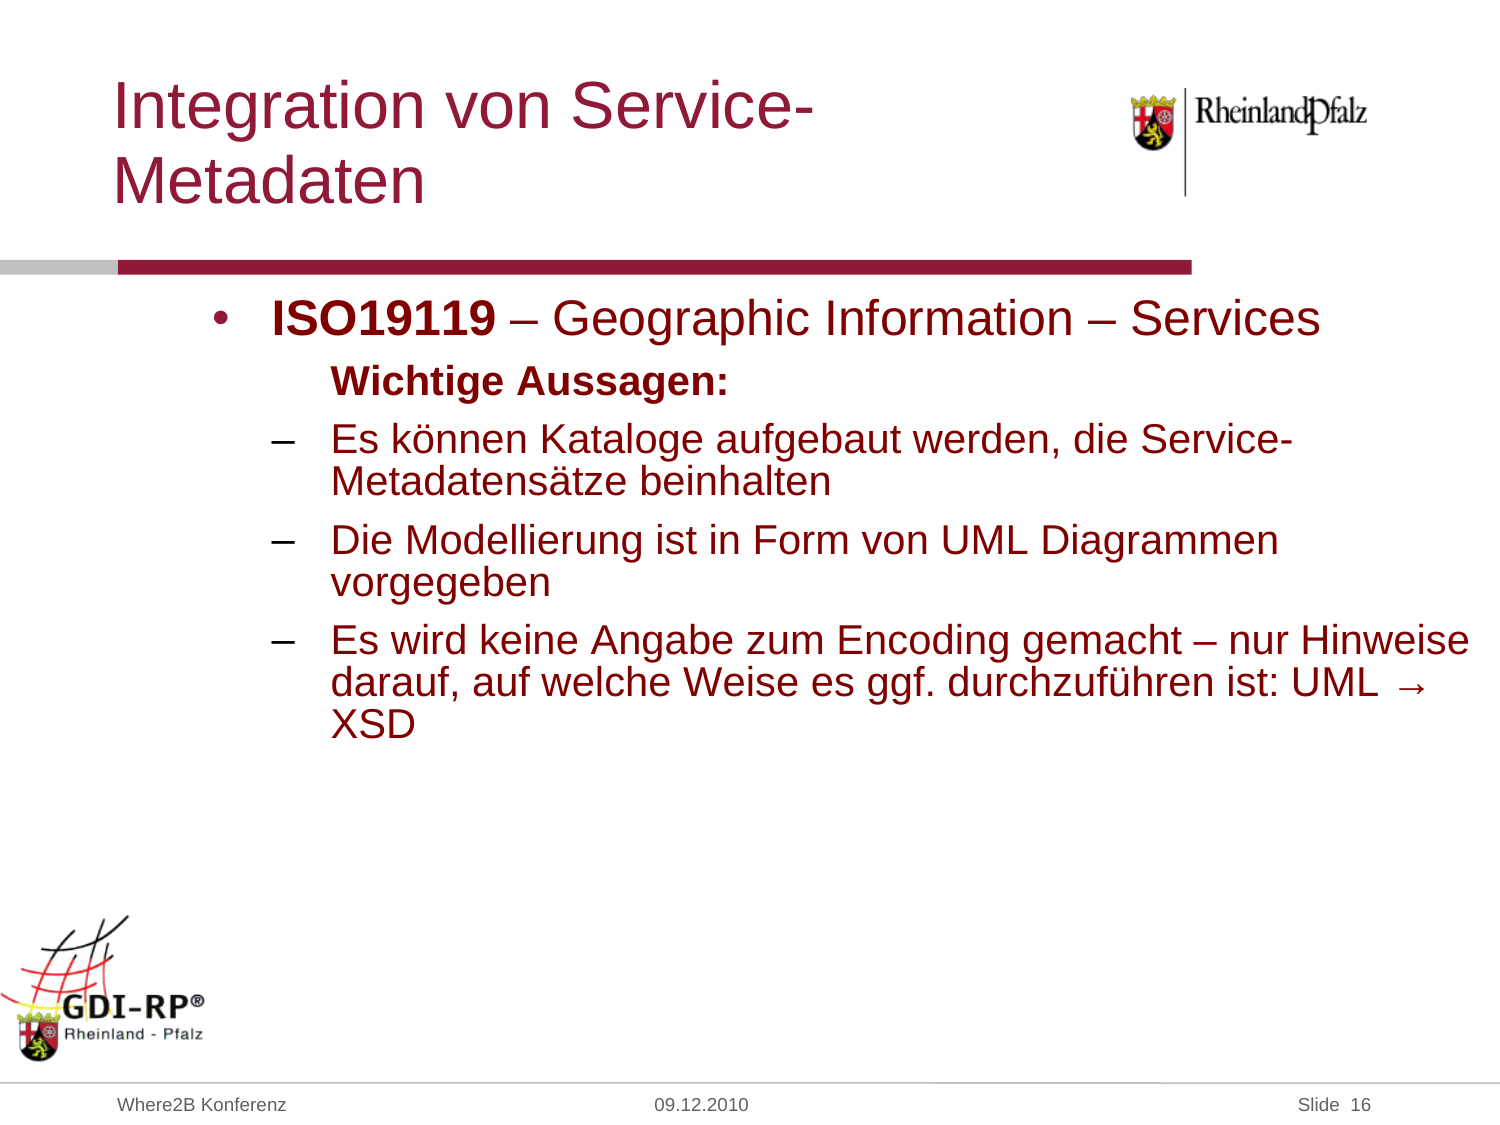

Integration von Service-Metadaten
# ISO19119 – Geographic Information – Services
Wichtige Aussagen:
Es können Kataloge aufgebaut werden, die Service-Metadatensätze beinhalten
Die Modellierung ist in Form von UML Diagrammen vorgegeben
Es wird keine Angabe zum Encoding gemacht – nur Hinweise darauf, auf welche Weise es ggf. durchzuführen ist: UML → XSD